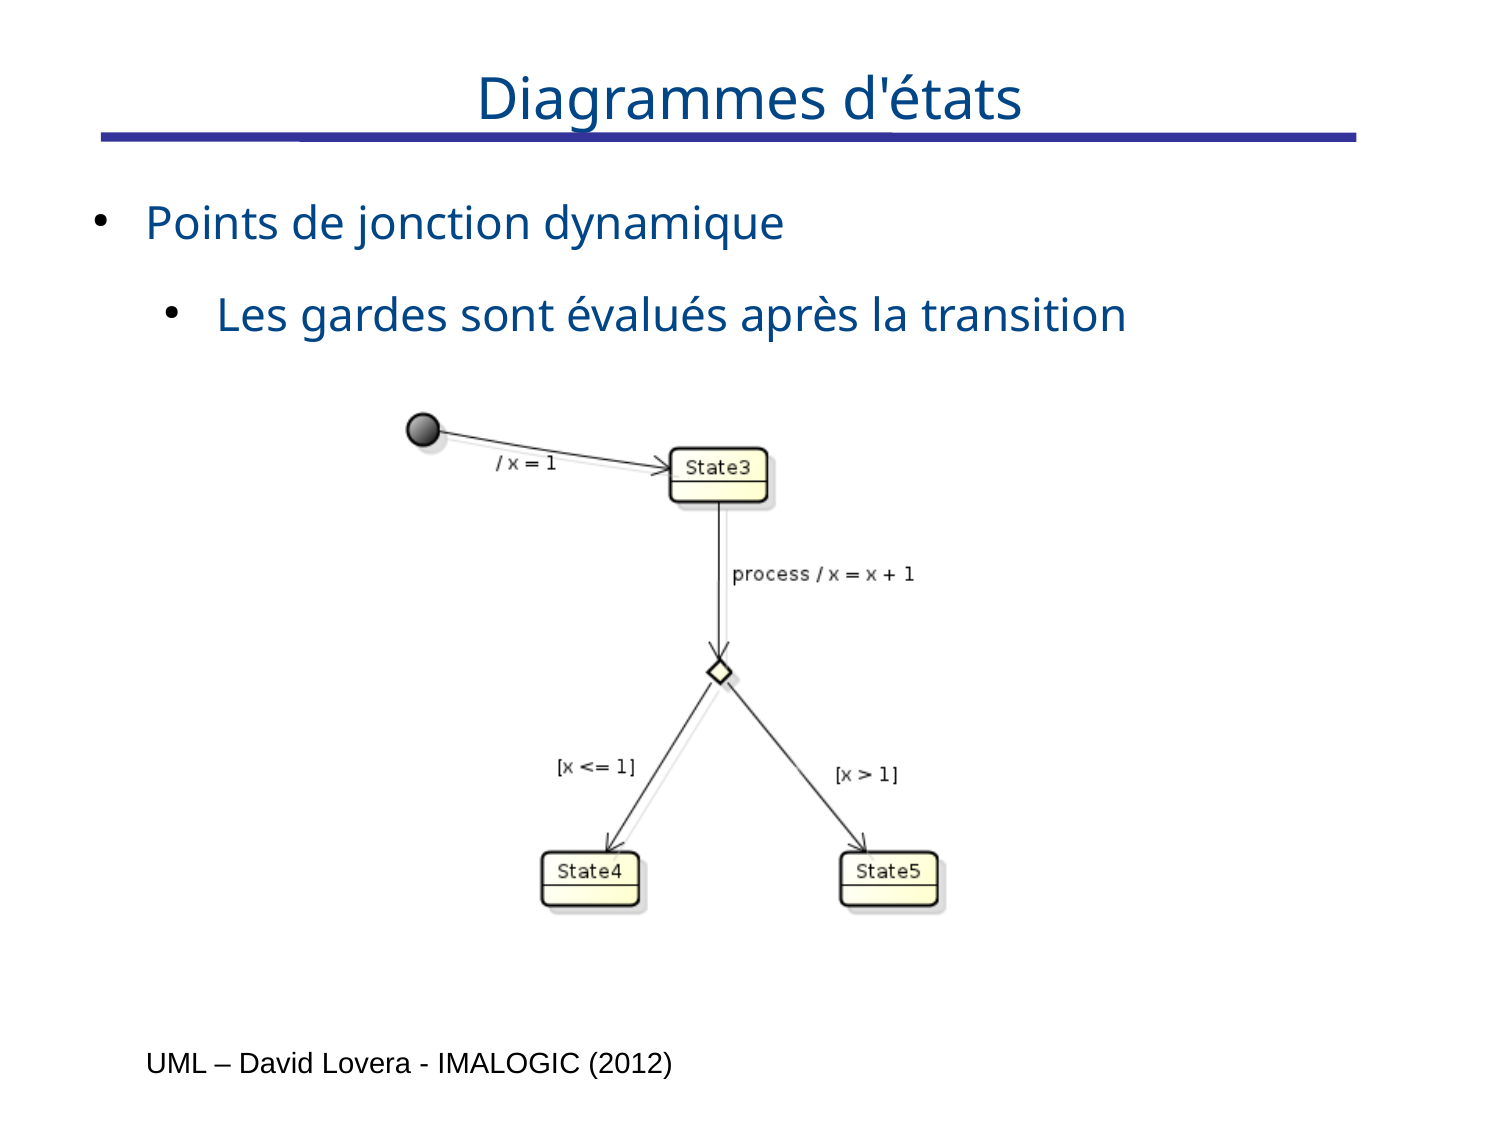

# Diagrammes d'états
Points de jonction dynamique
Les gardes sont évalués après la transition
UML – David Lovera - IMALOGIC (2012)